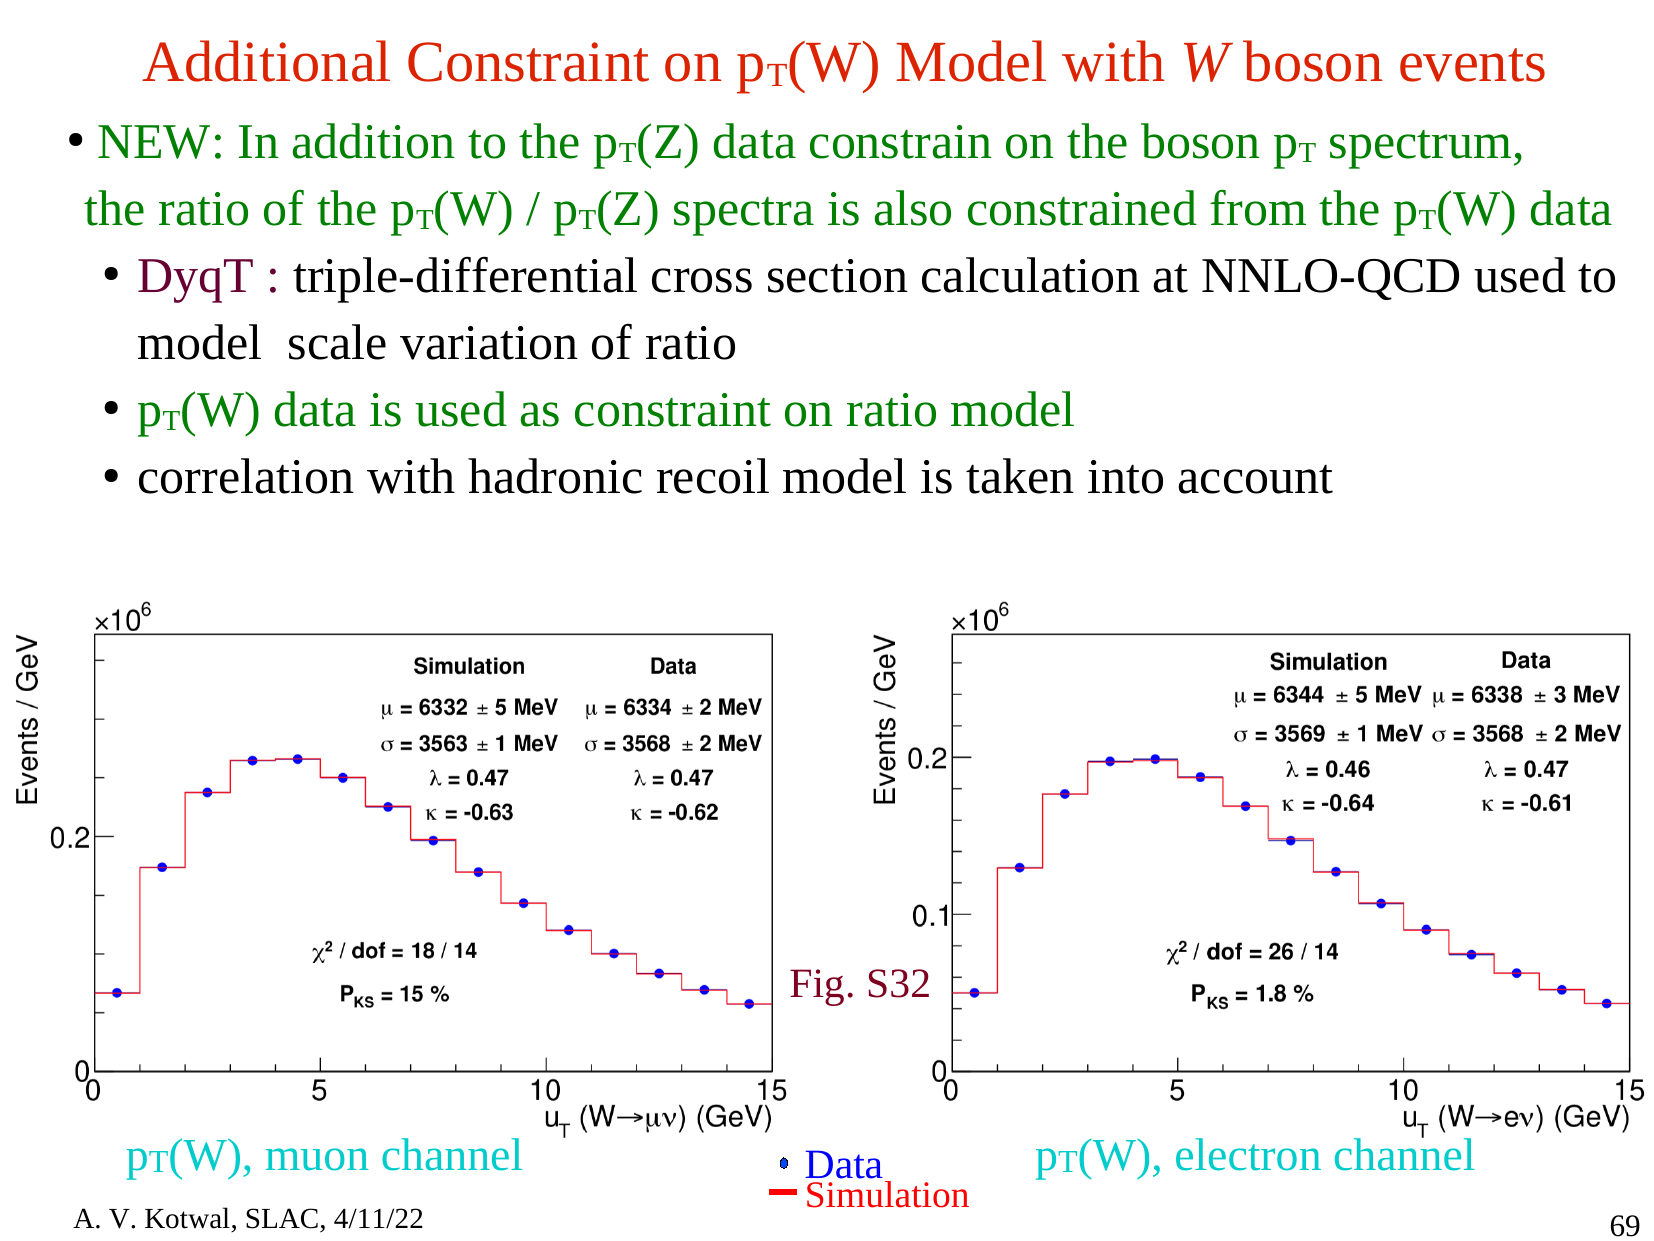

# Additional Constraint on pT(W) Model with W boson events
 NEW: In addition to the pT(Z) data constrain on the boson pT spectrum,
the ratio of the pT(W) / pT(Z) spectra is also constrained from the pT(W) data
DyqT : triple-differential cross section calculation at NNLO-QCD used to
model scale variation of ratio
pT(W) data is used as constraint on ratio model
correlation with hadronic recoil model is taken into account
Fig. S32
 pT(W), electron channel
 pT(W), muon channel
Data
Simulation
A. V. Kotwal, SLAC, 4/11/22